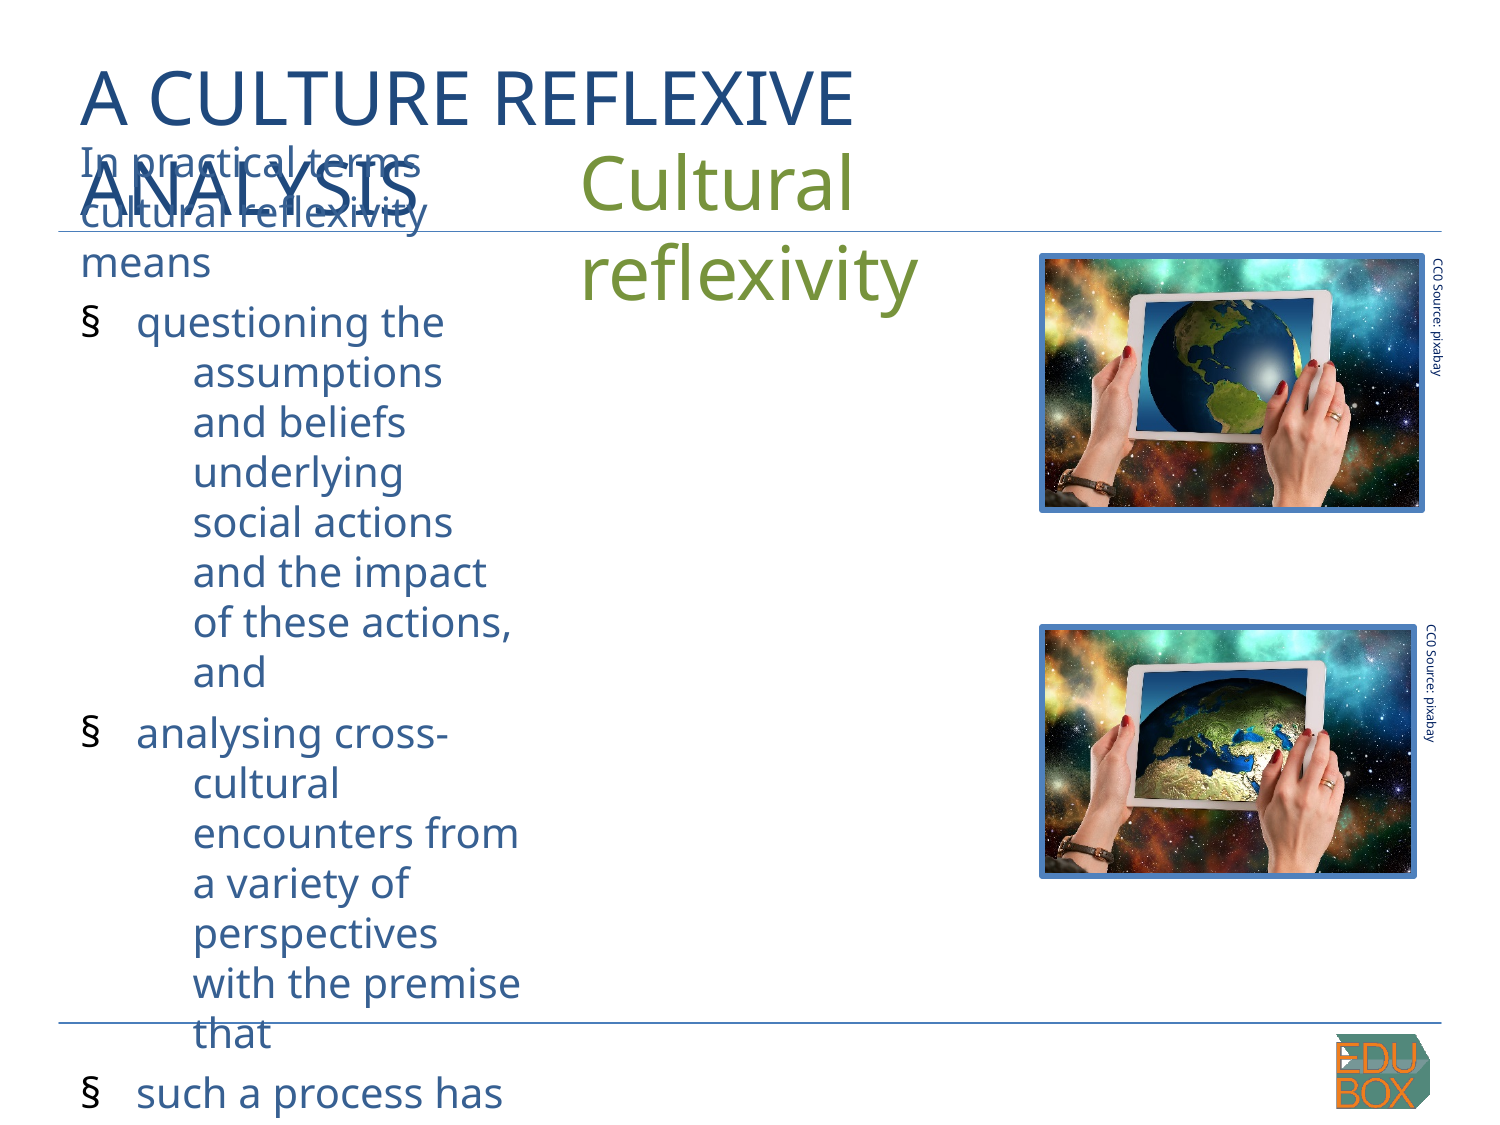

# A CULTURE REFLEXIVE ANALYSIS
In practical terms cultural reflexivity means
questioning the assumptions and beliefs underlying social actions and the impact of these actions, and
analysing cross-cultural encounters from a variety of perspectives with the premise that
such a process has the potential to maintain and transform social relations and the development of constructive cross-cultural dialogues.
Cultural reflexivity
CC0 Source: pixabay
CC0 Source: pixabay